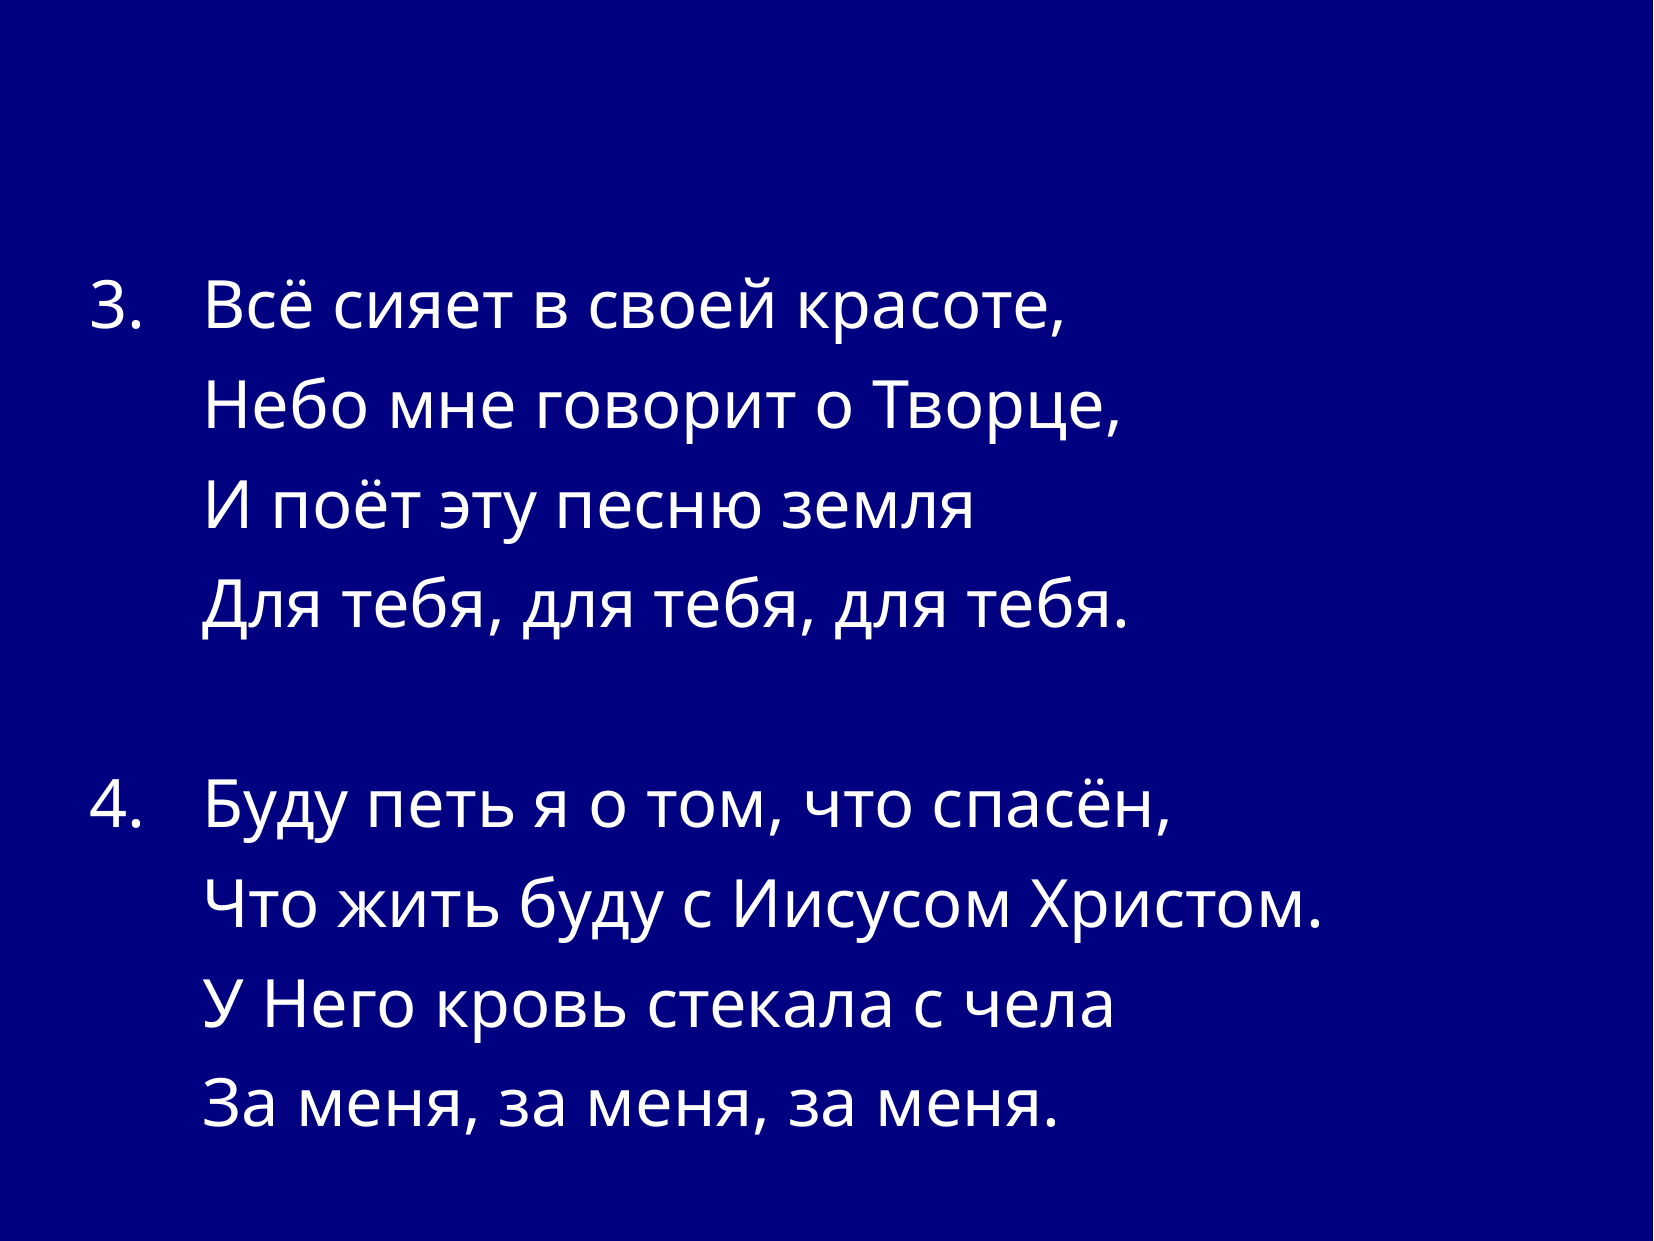

3.	Всё сияет в своей красоте,
	Небо мне говорит о Творце,
	И поёт эту песню земля
	Для тебя, для тебя, для тебя.
4.	Буду петь я о том, что спасён,
	Что жить буду с Иисусом Христом.
	У Него кровь стекала с чела
	За меня, за меня, за меня.